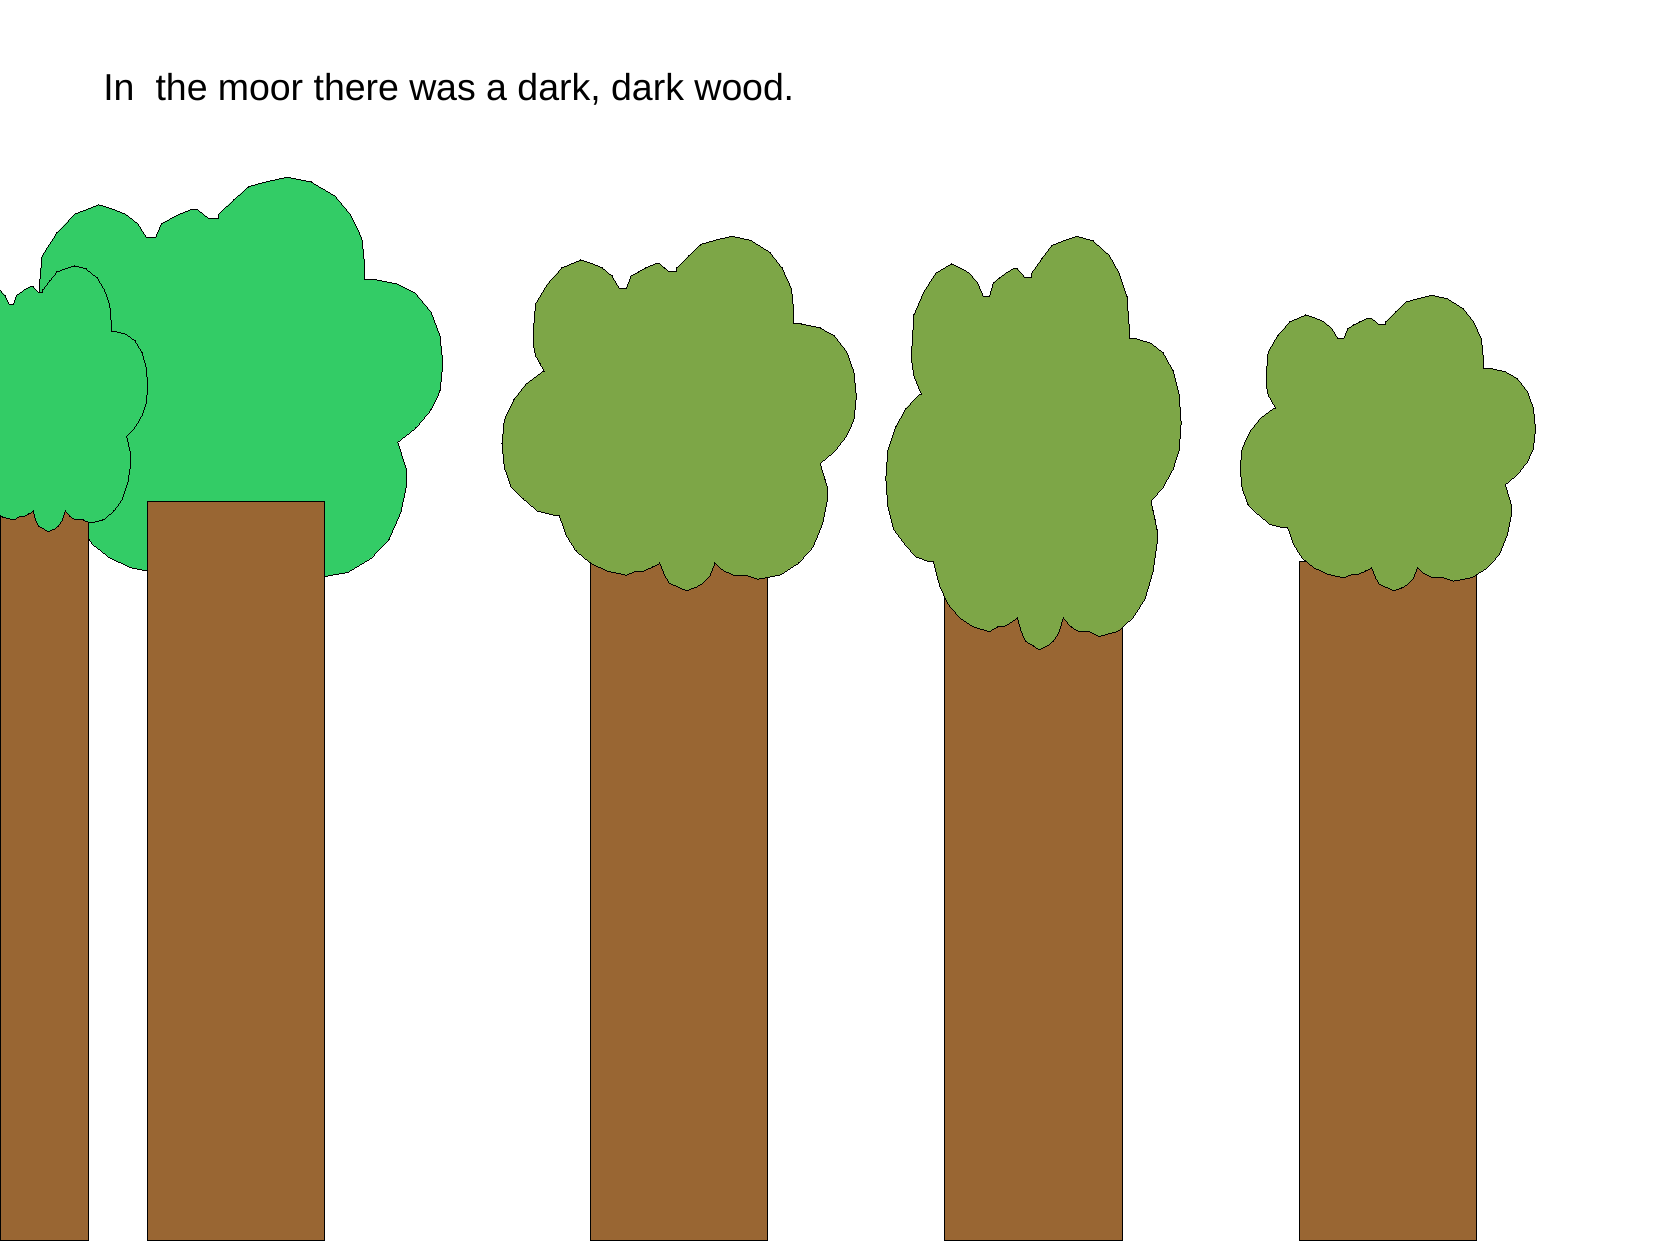

In the moor there was a dark, dark wood.